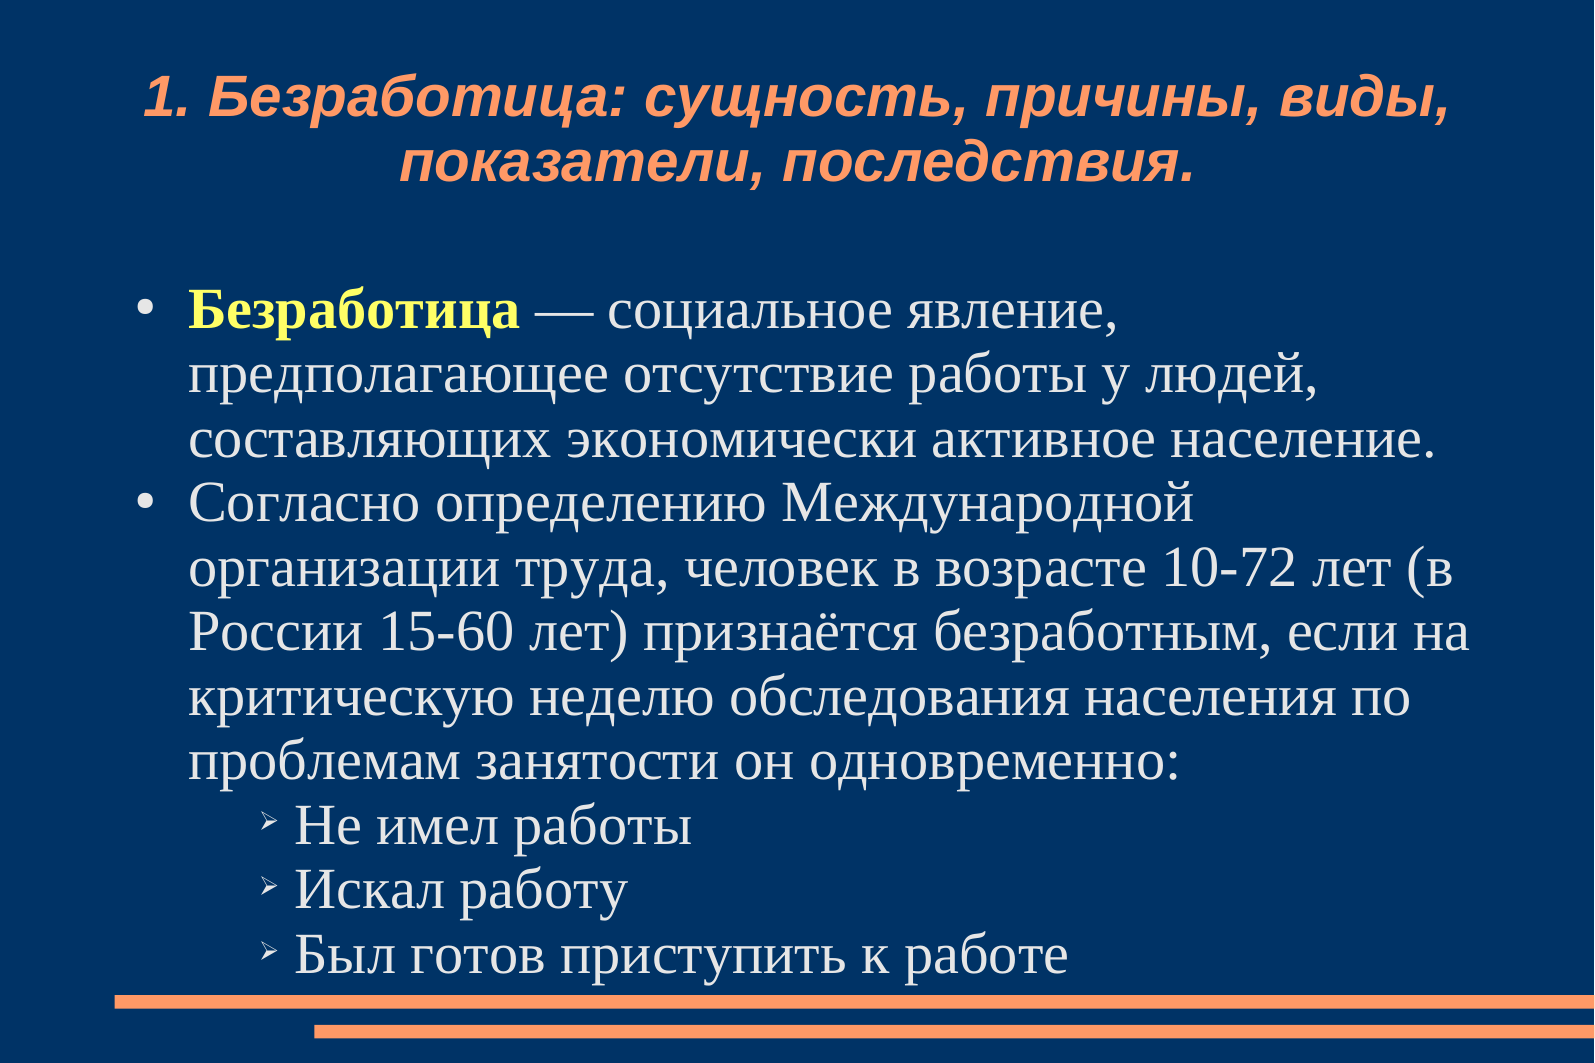

# 1. Безработица: сущность, причины, виды, показатели, последствия.
Безработица — социальное явление, предполагающее отсутствие работы у людей, составляющих экономически активное население.
Согласно определению Международной организации труда, человек в возрасте 10-72 лет (в России 15-60 лет) признаётся безработным, если на критическую неделю обследования населения по проблемам занятости он одновременно:
Не имел работы
Искал работу
Был готов приступить к работе